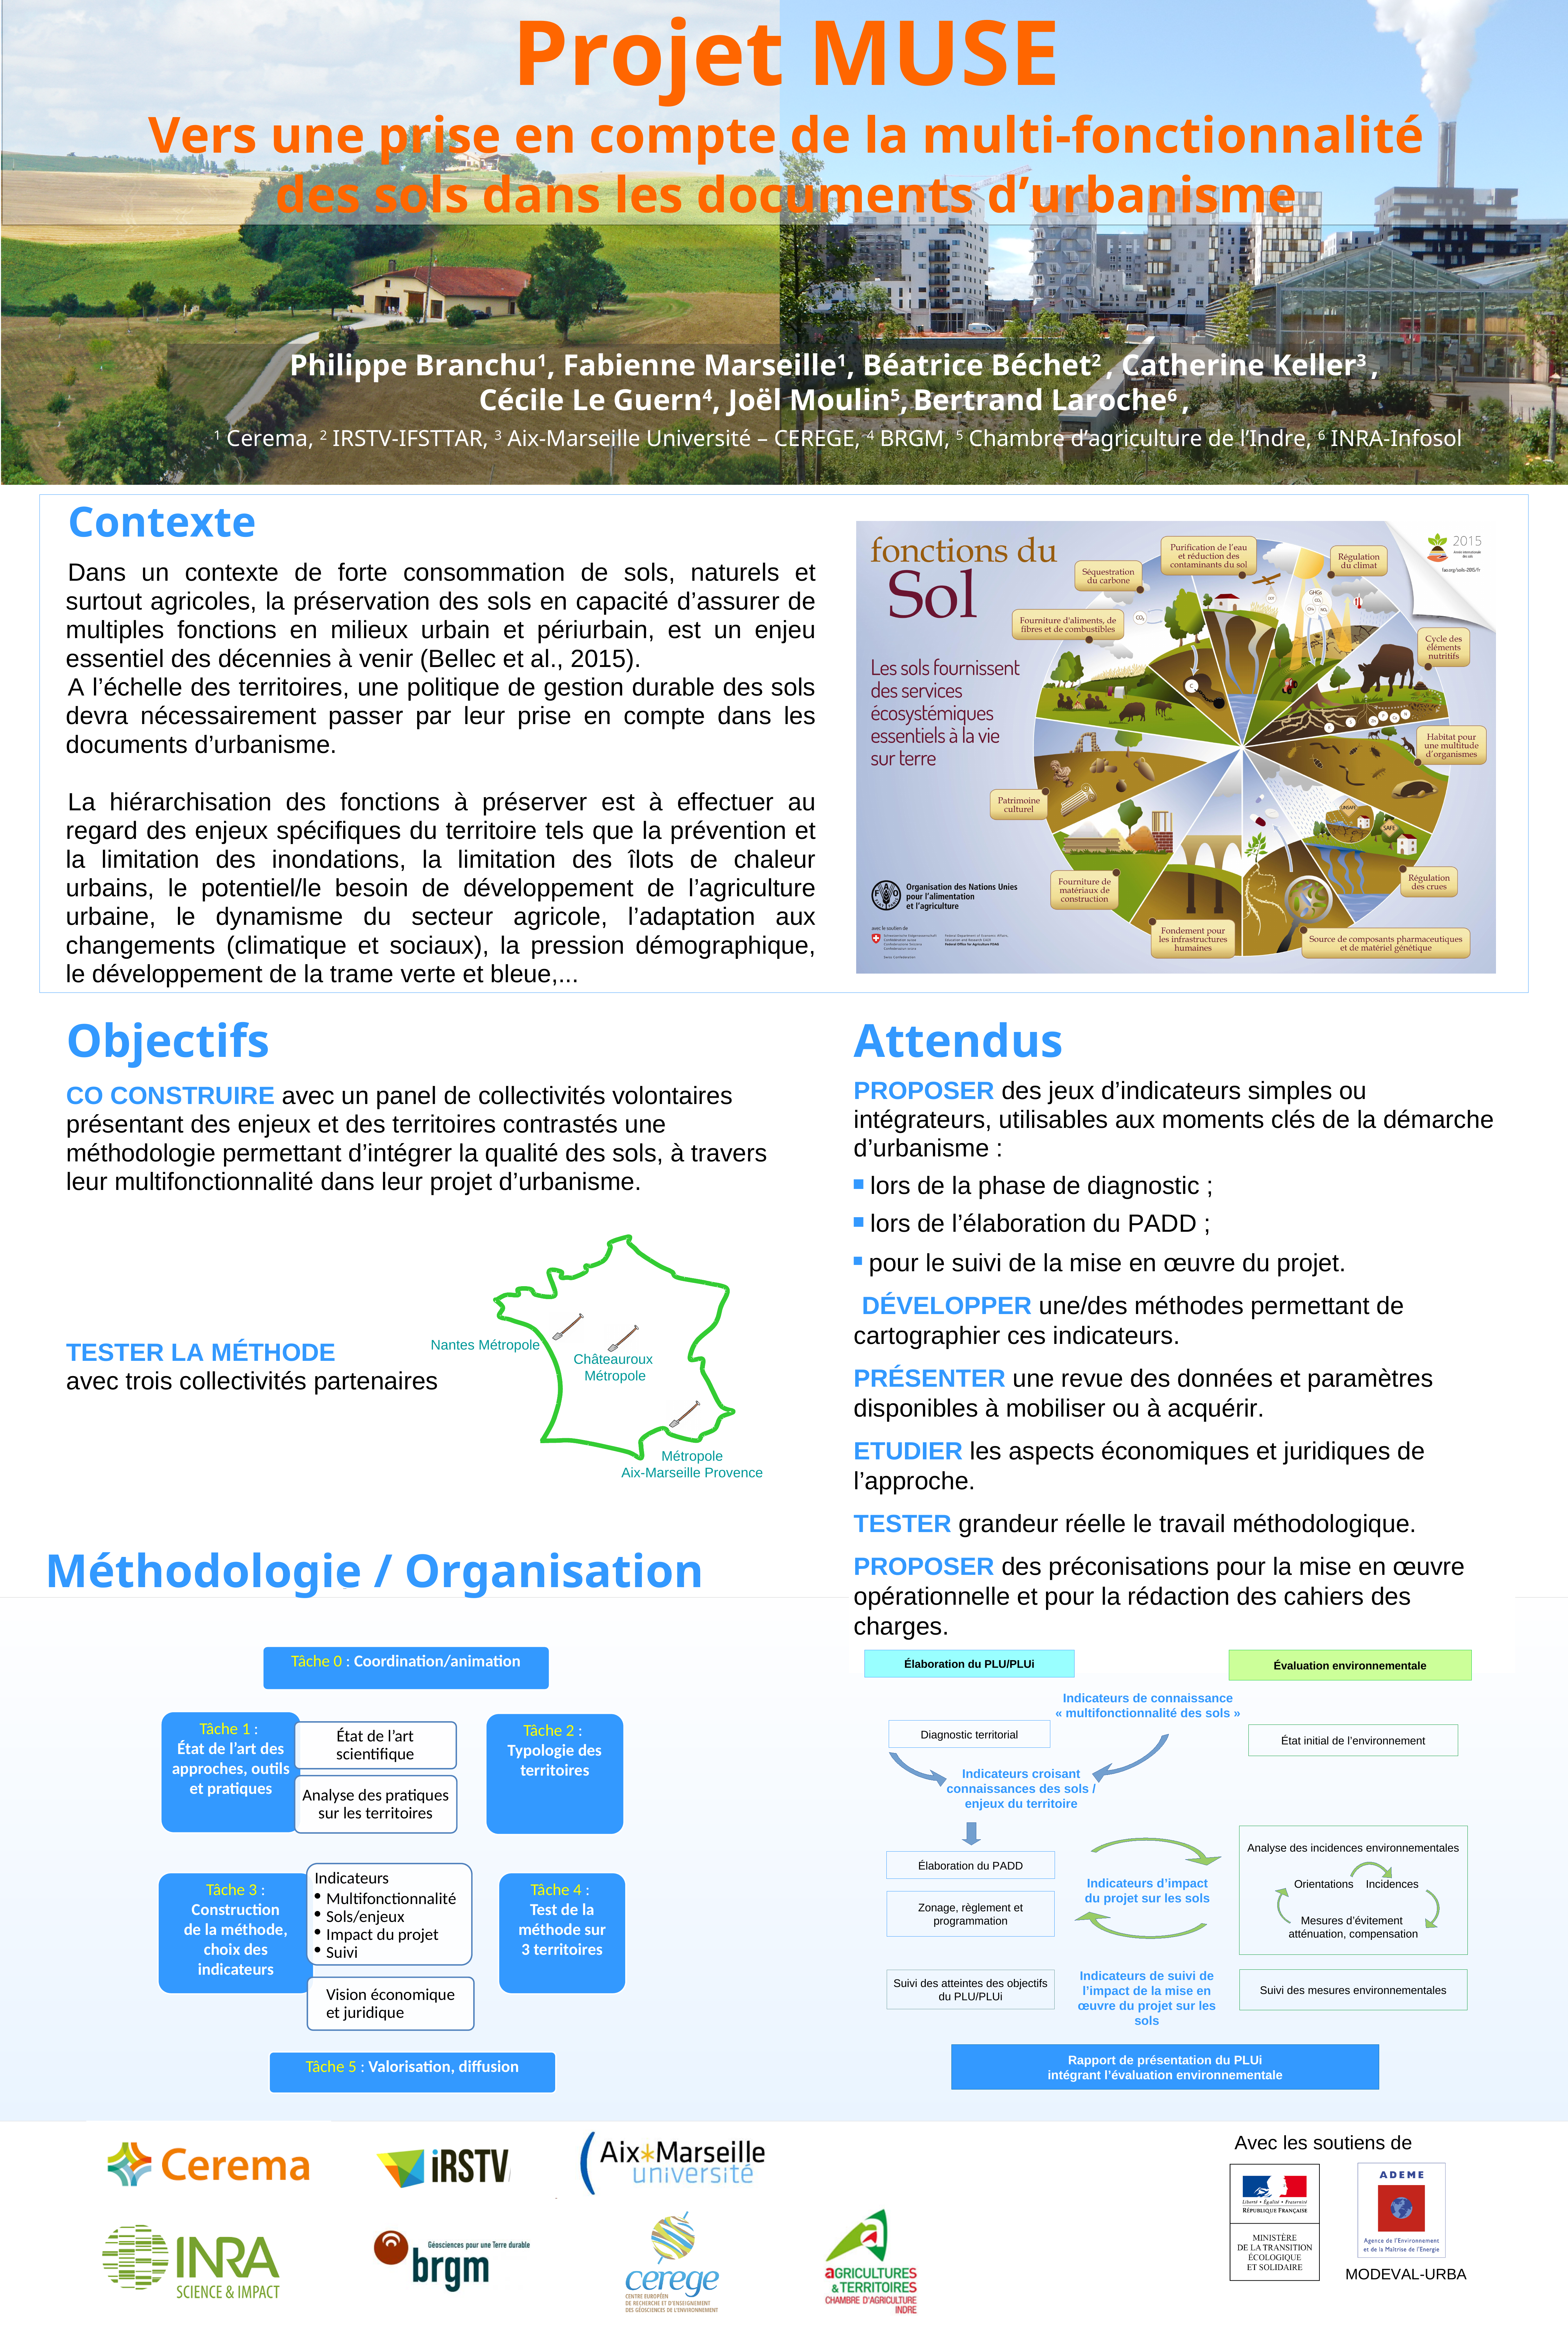

Projet MUSE
Vers une prise en compte de la multi-fonctionnalité
des sols dans les documents d’urbanisme
Philippe Branchu1, Fabienne Marseille1, Béatrice Béchet2 , Catherine Keller3 ,
Cécile Le Guern4, Joël Moulin5, Bertrand Laroche6 ,
1 Cerema, 2 IRSTV-IFSTTAR, 3 Aix-Marseille Université – CEREGE, 4 BRGM, 5 Chambre d’agriculture de l’Indre, 6 INRA-Infosol
| Contexte Dans un contexte de forte consommation de sols, naturels et surtout agricoles, la préservation des sols en capacité d’assurer de multiples fonctions en milieux urbain et périurbain, est un enjeu essentiel des décennies à venir (Bellec et al., 2015). A l’échelle des territoires, une politique de gestion durable des sols devra nécessairement passer par leur prise en compte dans les documents d’urbanisme. La hiérarchisation des fonctions à préserver est à effectuer au regard des enjeux spécifiques du territoire tels que la prévention et la limitation des inondations, la limitation des îlots de chaleur urbains, le potentiel/le besoin de développement de l’agriculture urbaine, le dynamisme du secteur agricole, l’adaptation aux changements (climatique et sociaux), la pression démographique, le développement de la trame verte et bleue,... | |
| --- | --- |
| Objectifs CO CONSTRUIRE avec un panel de collectivités volontaires présentant des enjeux et des territoires contrastés une méthodologie permettant d’intégrer la qualité des sols, à travers leur multifonctionnalité dans leur projet d’urbanisme. TESTER LA MÉTHODE avec trois collectivités partenaires |
| --- |
| Attendus PROPOSER des jeux d’indicateurs simples ou intégrateurs, utilisables aux moments clés de la démarche d’urbanisme : lors de la phase de diagnostic ; lors de l’élaboration du PADD ; pour le suivi de la mise en œuvre du projet. DÉVELOPPER une/des méthodes permettant de cartographier ces indicateurs. PRÉSENTER une revue des données et paramètres disponibles à mobiliser ou à acquérir. ETUDIER les aspects économiques et juridiques de l’approche. TESTER grandeur réelle le travail méthodologique. PROPOSER des préconisations pour la mise en œuvre opérationnelle et pour la rédaction des cahiers des charges. |
| --- |
Nantes Métropole
Châteauroux
Métropole
Métropole
Aix-Marseille Provence
Méthodologie / Organisation
Tâche 0 : Coordination/animation
Tâche 1 :
État de l’art des approches, outils et pratiques
Tâche 2 :
Typologie des territoires
État de l’art scientifique
Analyse des pratiques sur les territoires
Indicateurs
Multifonctionnalité
Sols/enjeux
Impact du projet
Suivi
Tâche 3 :
Construction
de la méthode,
choix des indicateurs
Tâche 4 :
Test de la méthode sur
3 territoires
Vision économique
et juridique
Tâche 5 : Valorisation, diffusion
Élaboration du PLU/PLUi
Évaluation environnementale
Indicateurs de connaissance « multifonctionnalité des sols »
Diagnostic territorial
État initial de l’environnement
Indicateurs croisant connaissances des sols / enjeux du territoire
Analyse des incidences environnementales
 Orientations Incidences
Mesures d’évitement
atténuation, compensation
Élaboration du PADD
Indicateurs d’impact
du projet sur les sols
Zonage, règlement et programmation
Indicateurs de suivi de l’impact de la mise en œuvre du projet sur les sols
Suivi des mesures environnementales
Suivi des atteintes des objectifs du PLU/PLUi
Rapport de présentation du PLUi
intégrant l’évaluation environnementale
Avec les soutiens de
MODEVAL-URBA